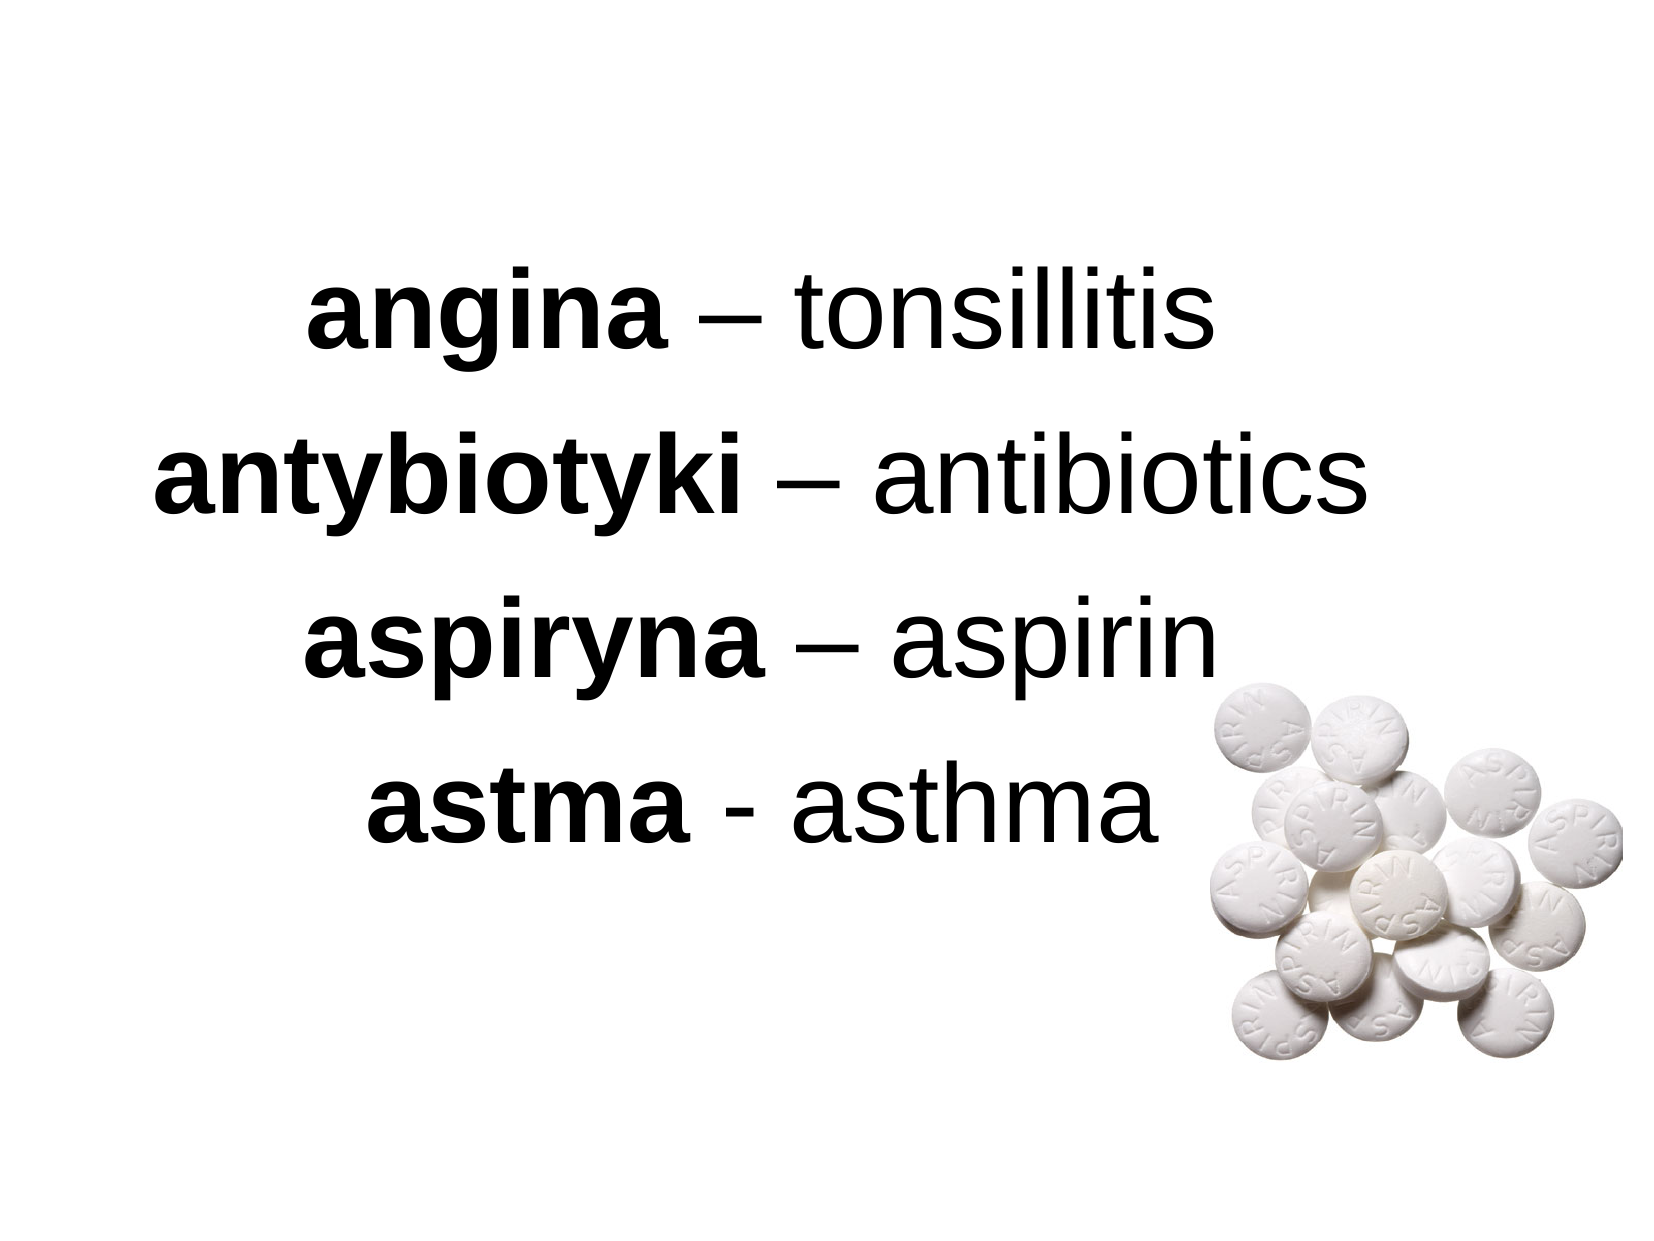

# angina – tonsillitis
antybiotyki – antibiotics
aspiryna – aspirin
astma - asthma